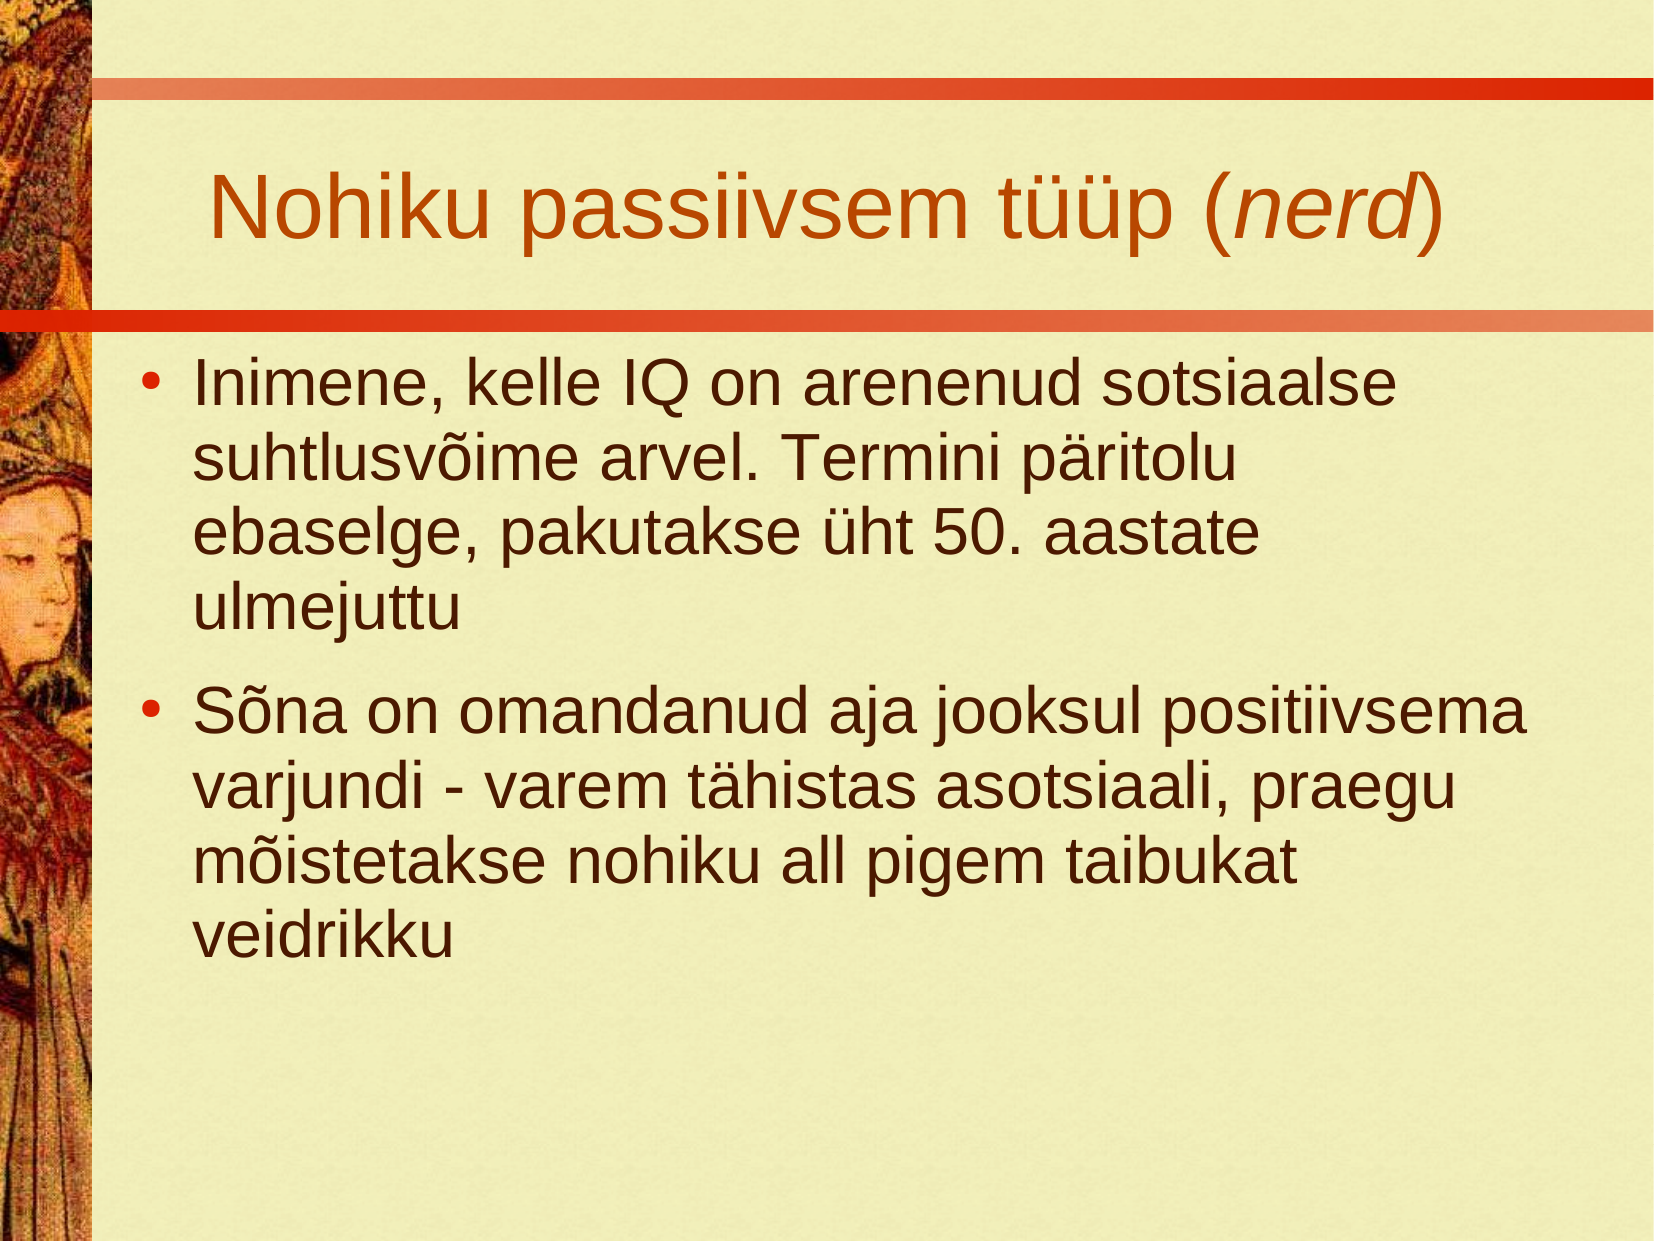

# Nohiku passiivsem tüüp (nerd)
Inimene, kelle IQ on arenenud sotsiaalse suhtlusvõime arvel. Termini päritolu ebaselge, pakutakse üht 50. aastate ulmejuttu
Sõna on omandanud aja jooksul positiivsema varjundi - varem tähistas asotsiaali, praegu mõistetakse nohiku all pigem taibukat veidrikku